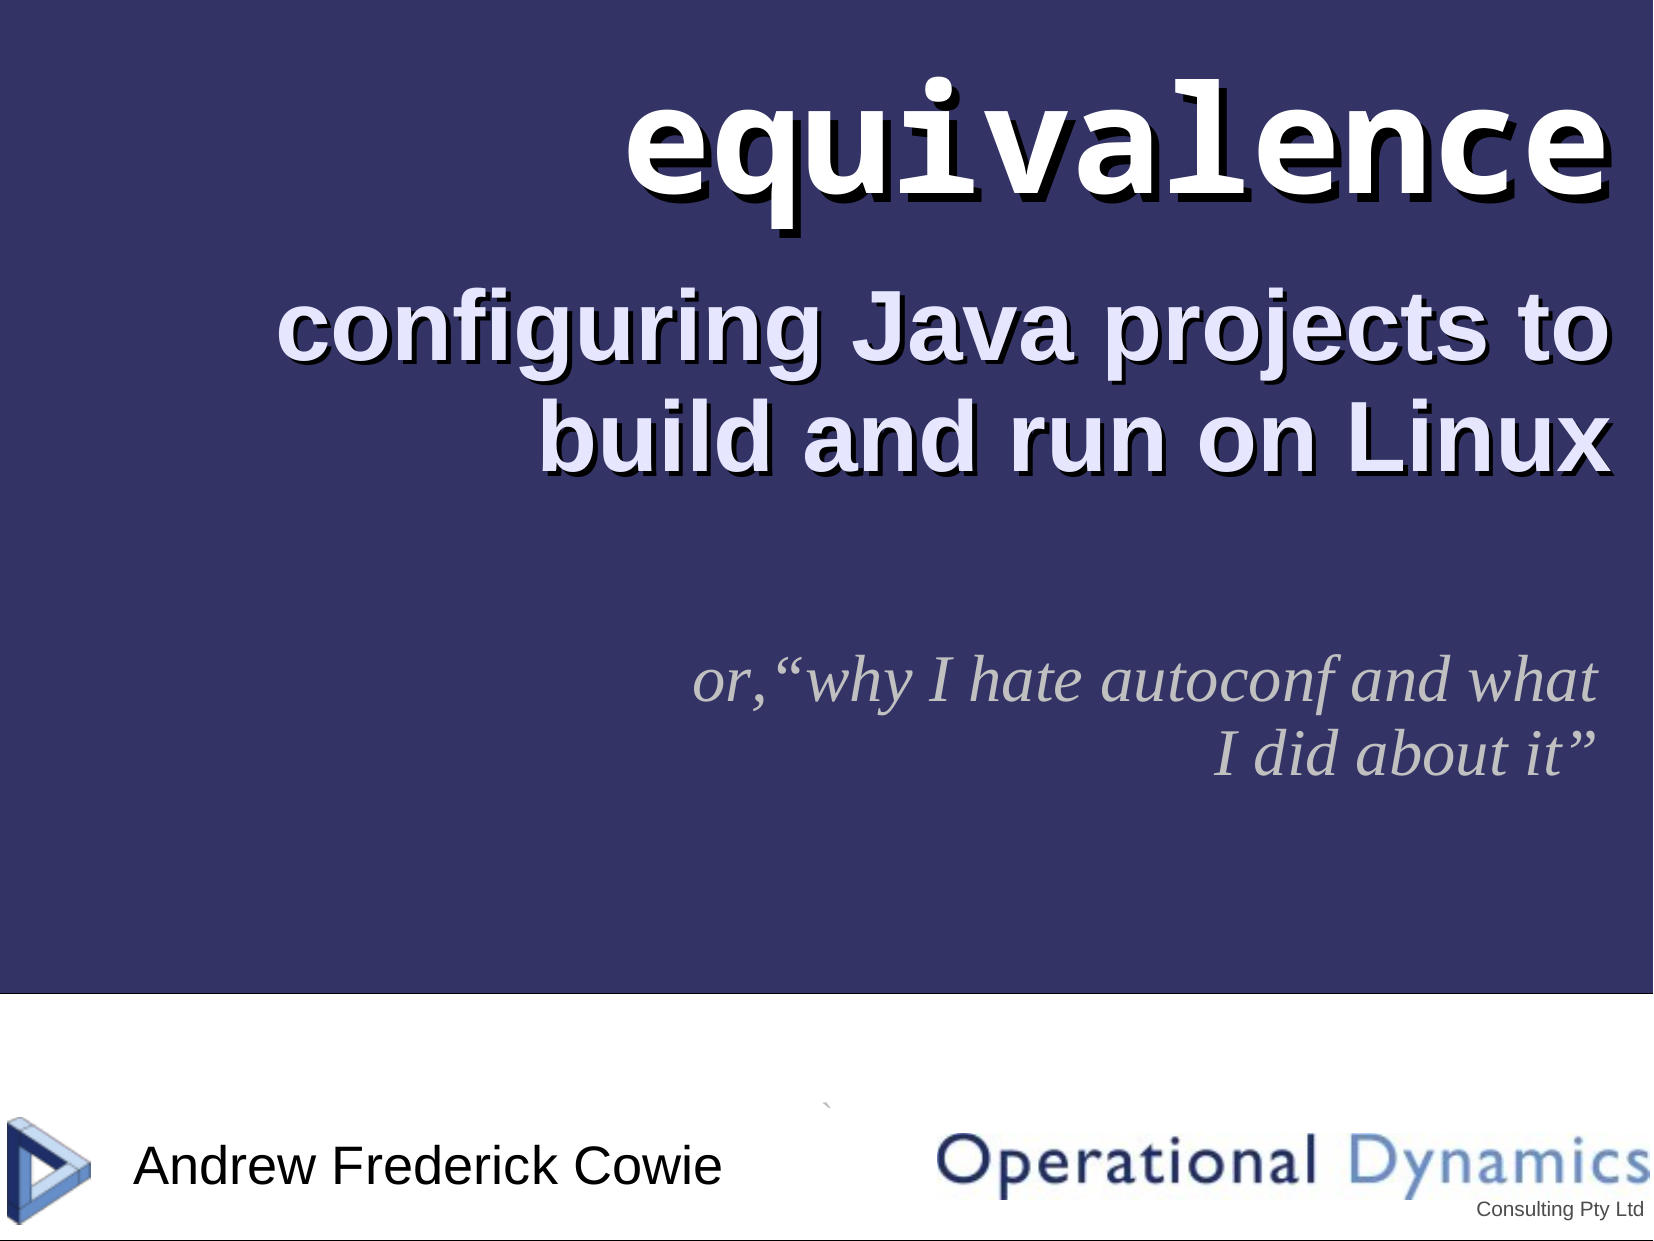

equivalence
# configuring Java projects to build and run on Linux
or,“why I hate autoconf and what I did about it”
`
Andrew Frederick Cowie
Consulting Pty Ltd